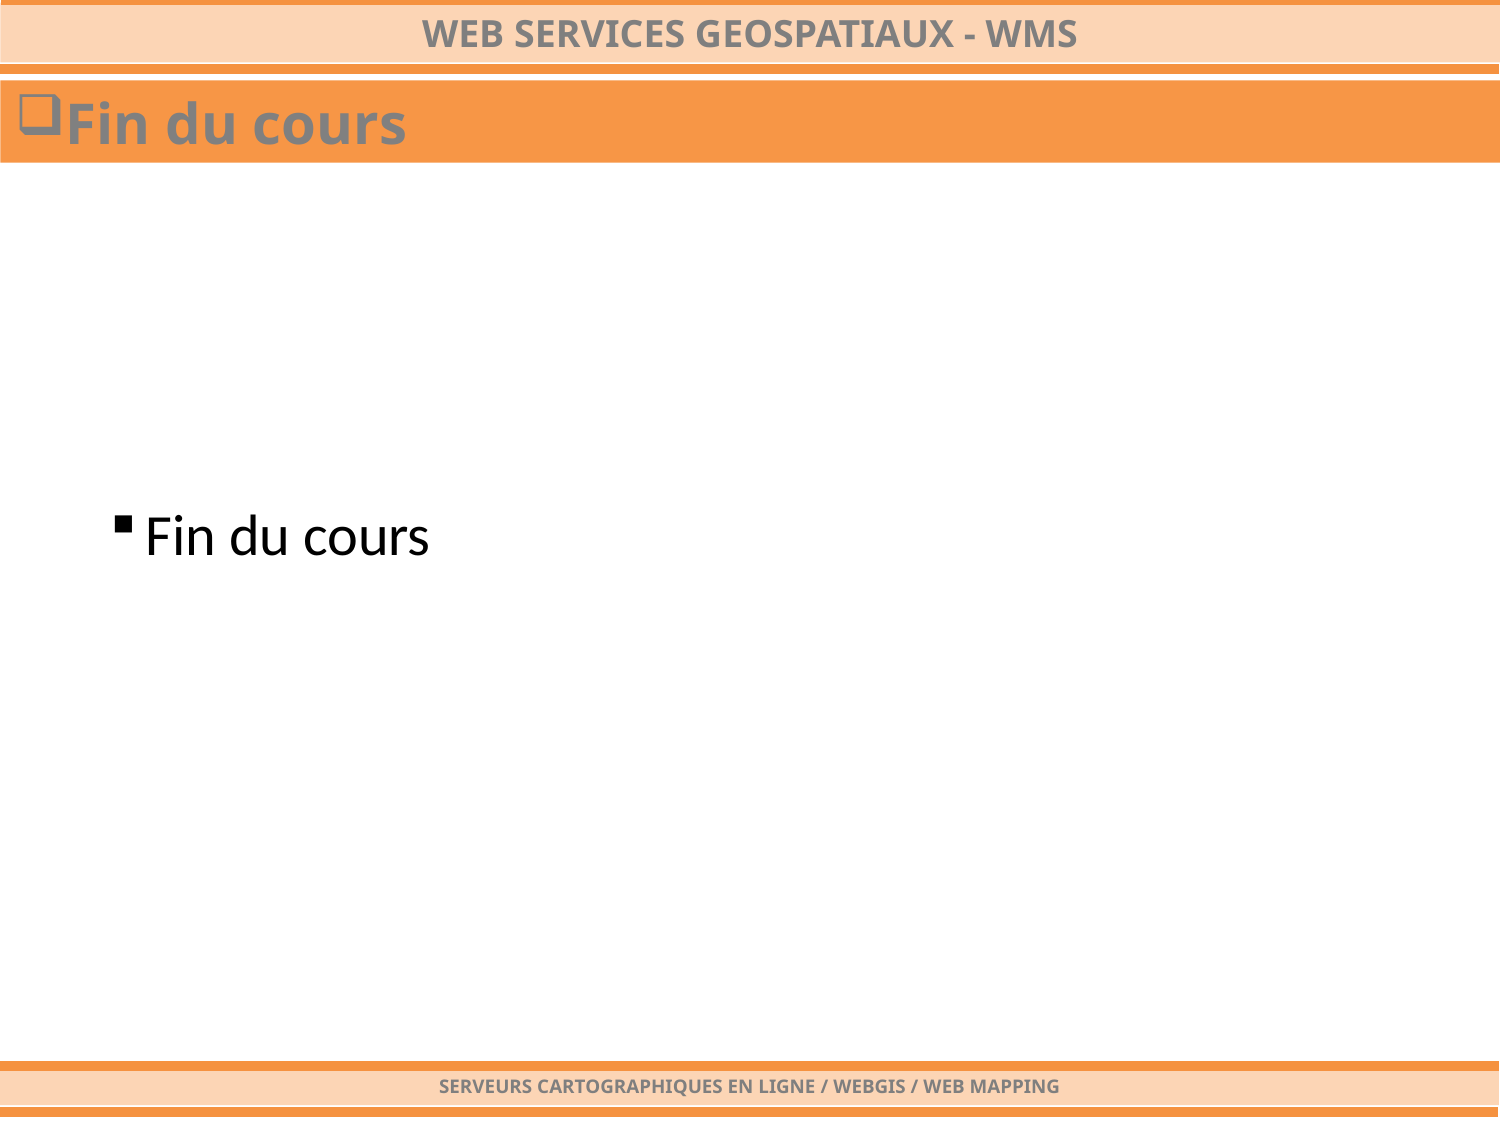

WEB SERVICES GEOSPATIAUX - WMS
Fin du cours
Fin du cours
SERVEURS CARTOGRAPHIQUES EN LIGNE / WEBGIS / WEB MAPPING